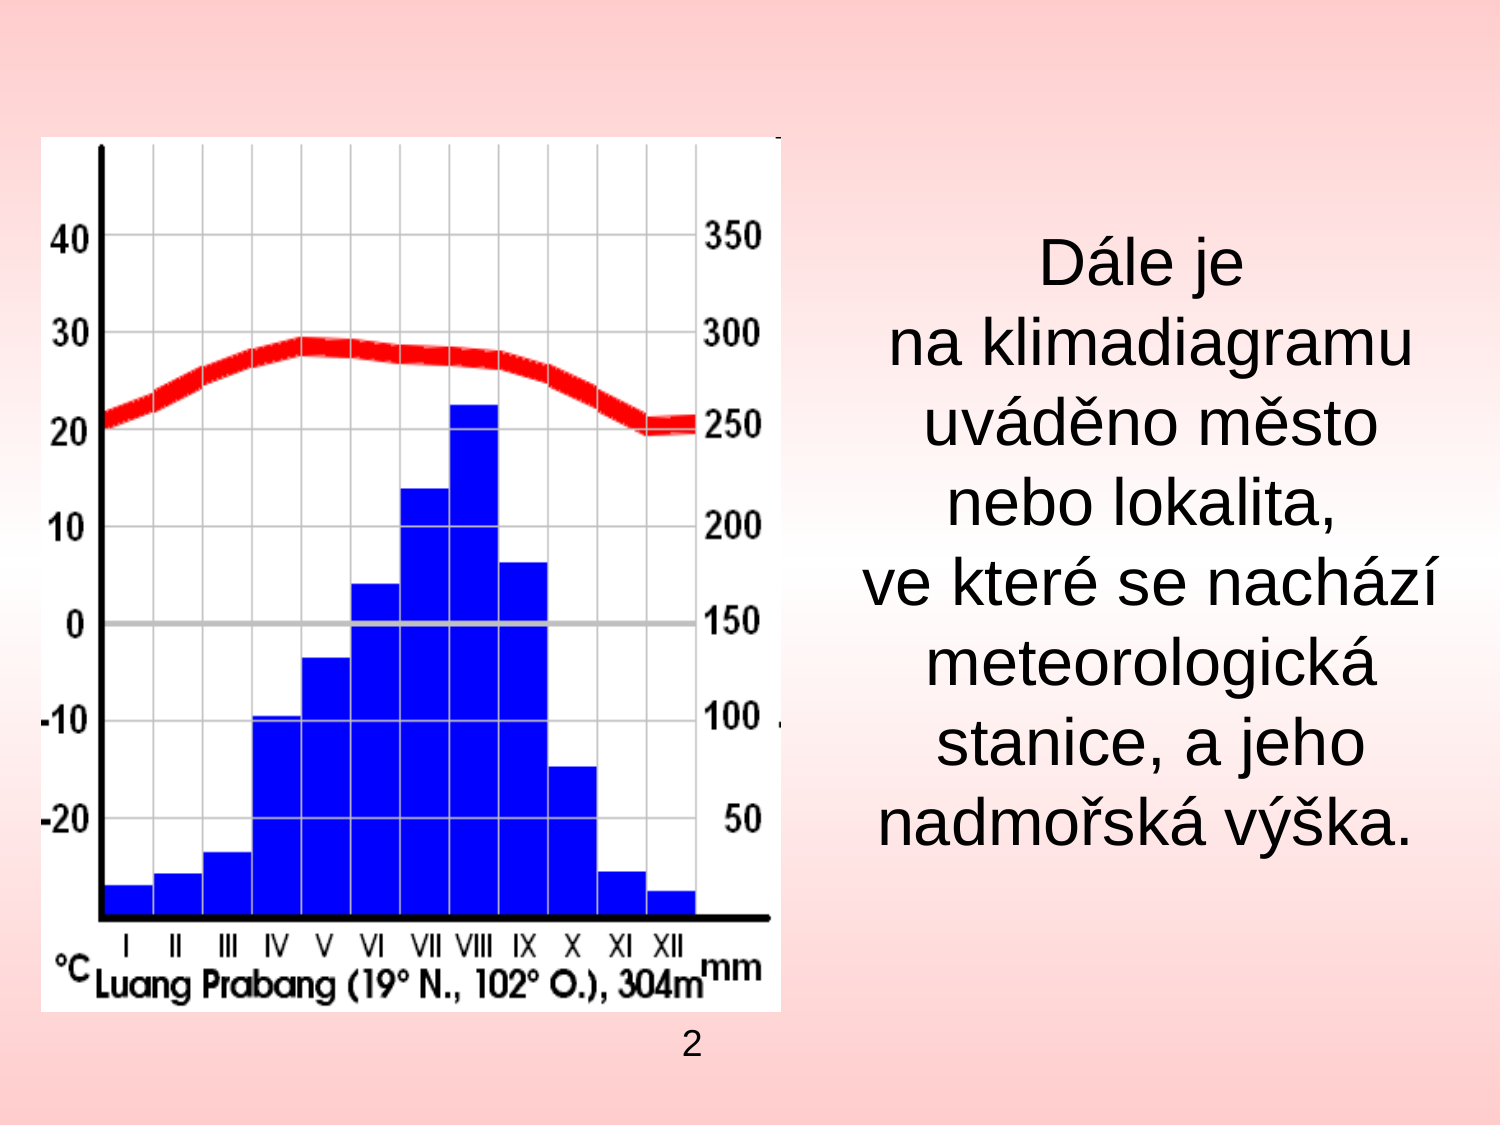

# Dále je na klimadiagramu uváděno město nebo lokalita, ve které se nachází meteorologická stanice, a jeho nadmořská výška.
2